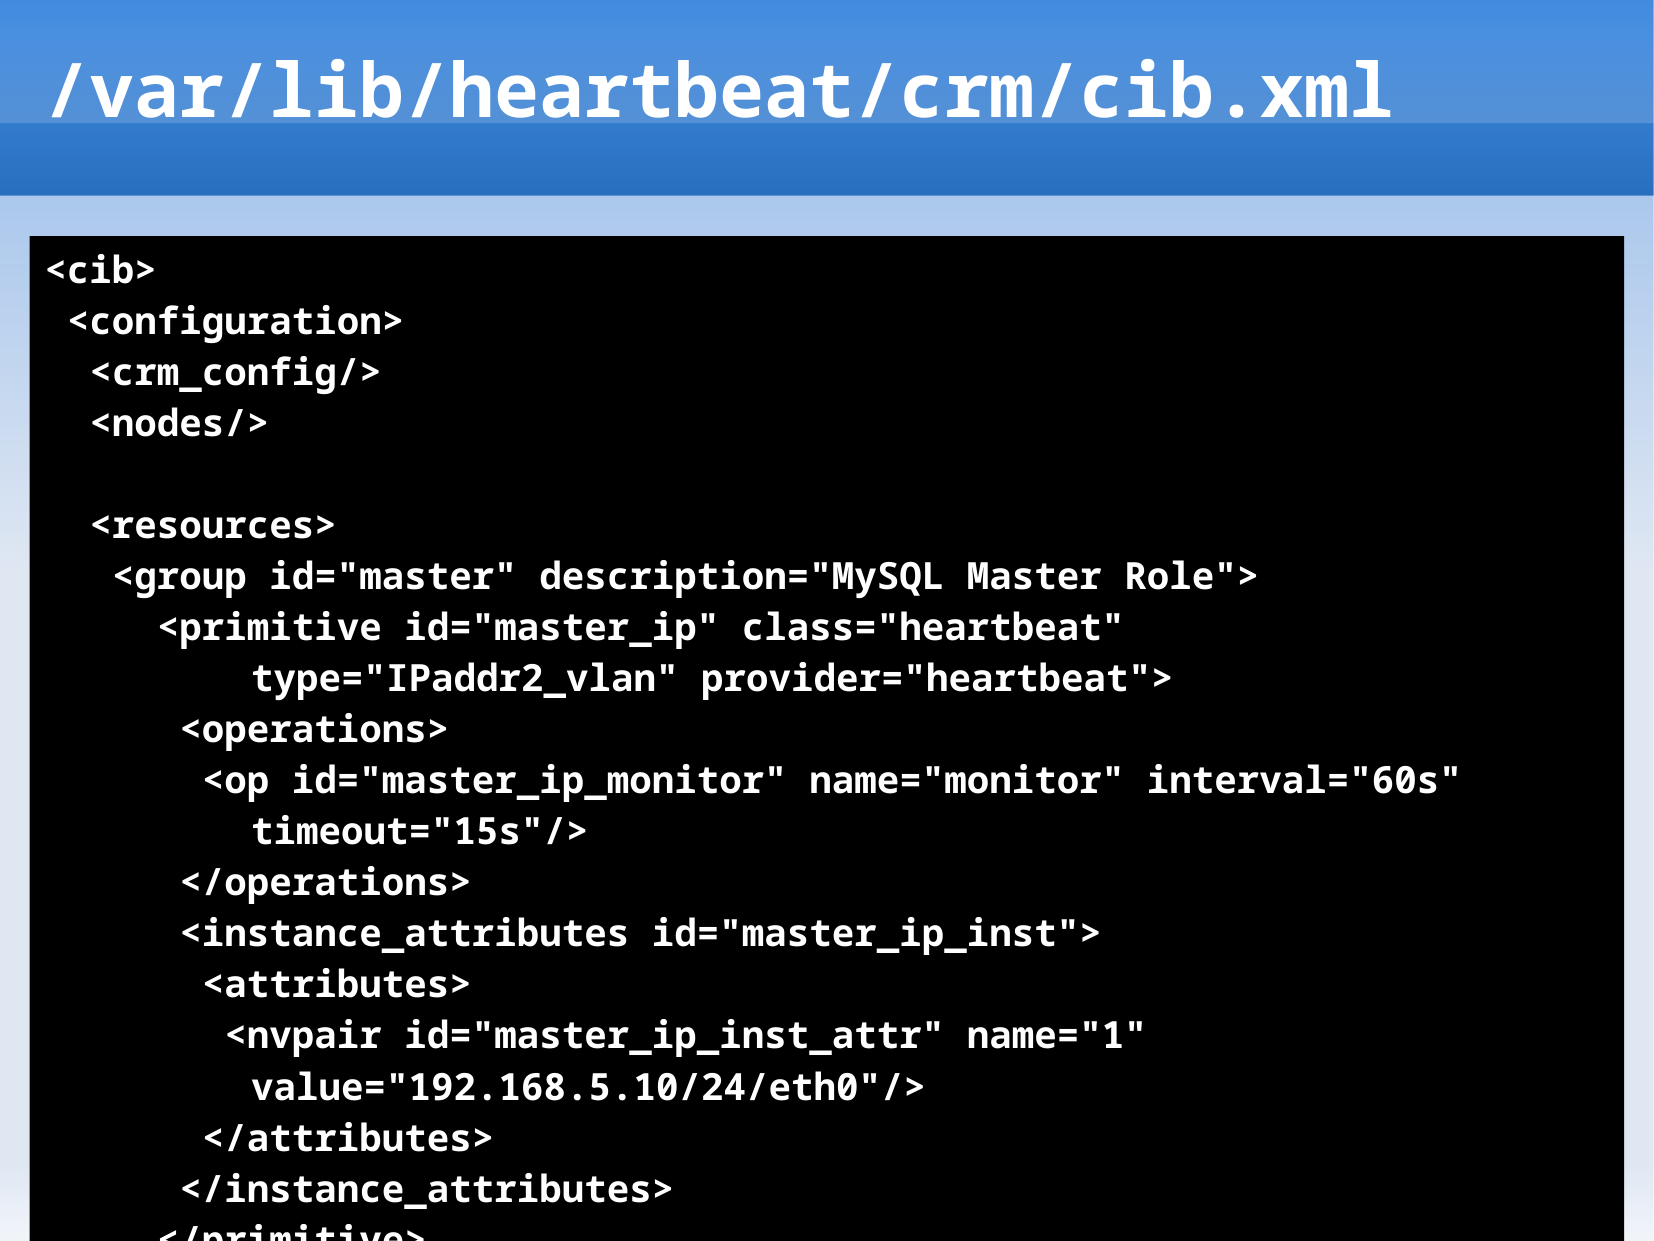

/var/lib/heartbeat/crm/cib.xml
<cib>
 <configuration>
 <crm_config/>
 <nodes/>
 <resources>
 <group id="master" description="MySQL Master Role">
 <primitive id="master_ip" class="heartbeat" 								type="IPaddr2_vlan" provider="heartbeat">
 <operations>
 <op id="master_ip_monitor" name="monitor" interval="60s" 				timeout="15s"/>
 </operations>
 <instance_attributes id="master_ip_inst">
 <attributes>
 <nvpair id="master_ip_inst_attr" name="1" 								value="192.168.5.10/24/eth0"/>
 </attributes>
 </instance_attributes>
 </primitive>